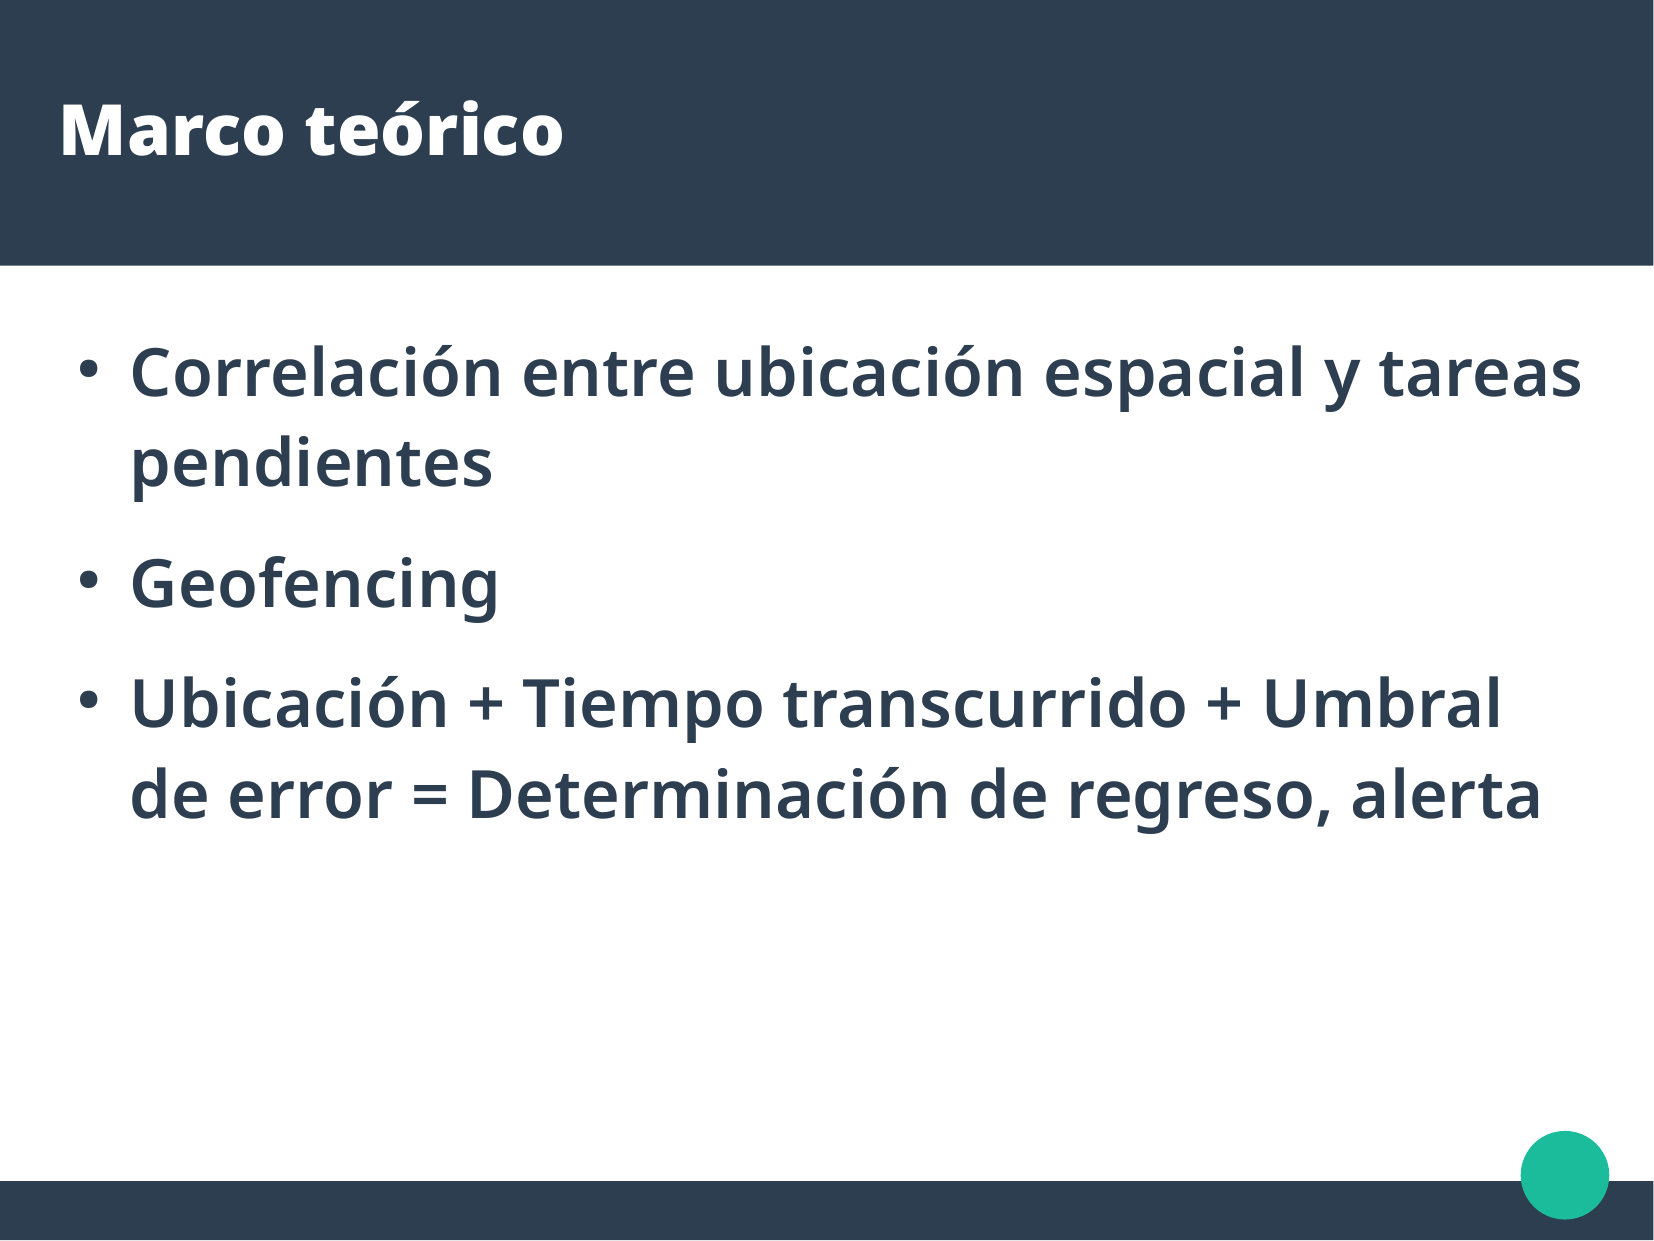

# Marco teórico
Correlación entre ubicación espacial y tareas pendientes
Geofencing
Ubicación + Tiempo transcurrido + Umbral de error = Determinación de regreso, alerta